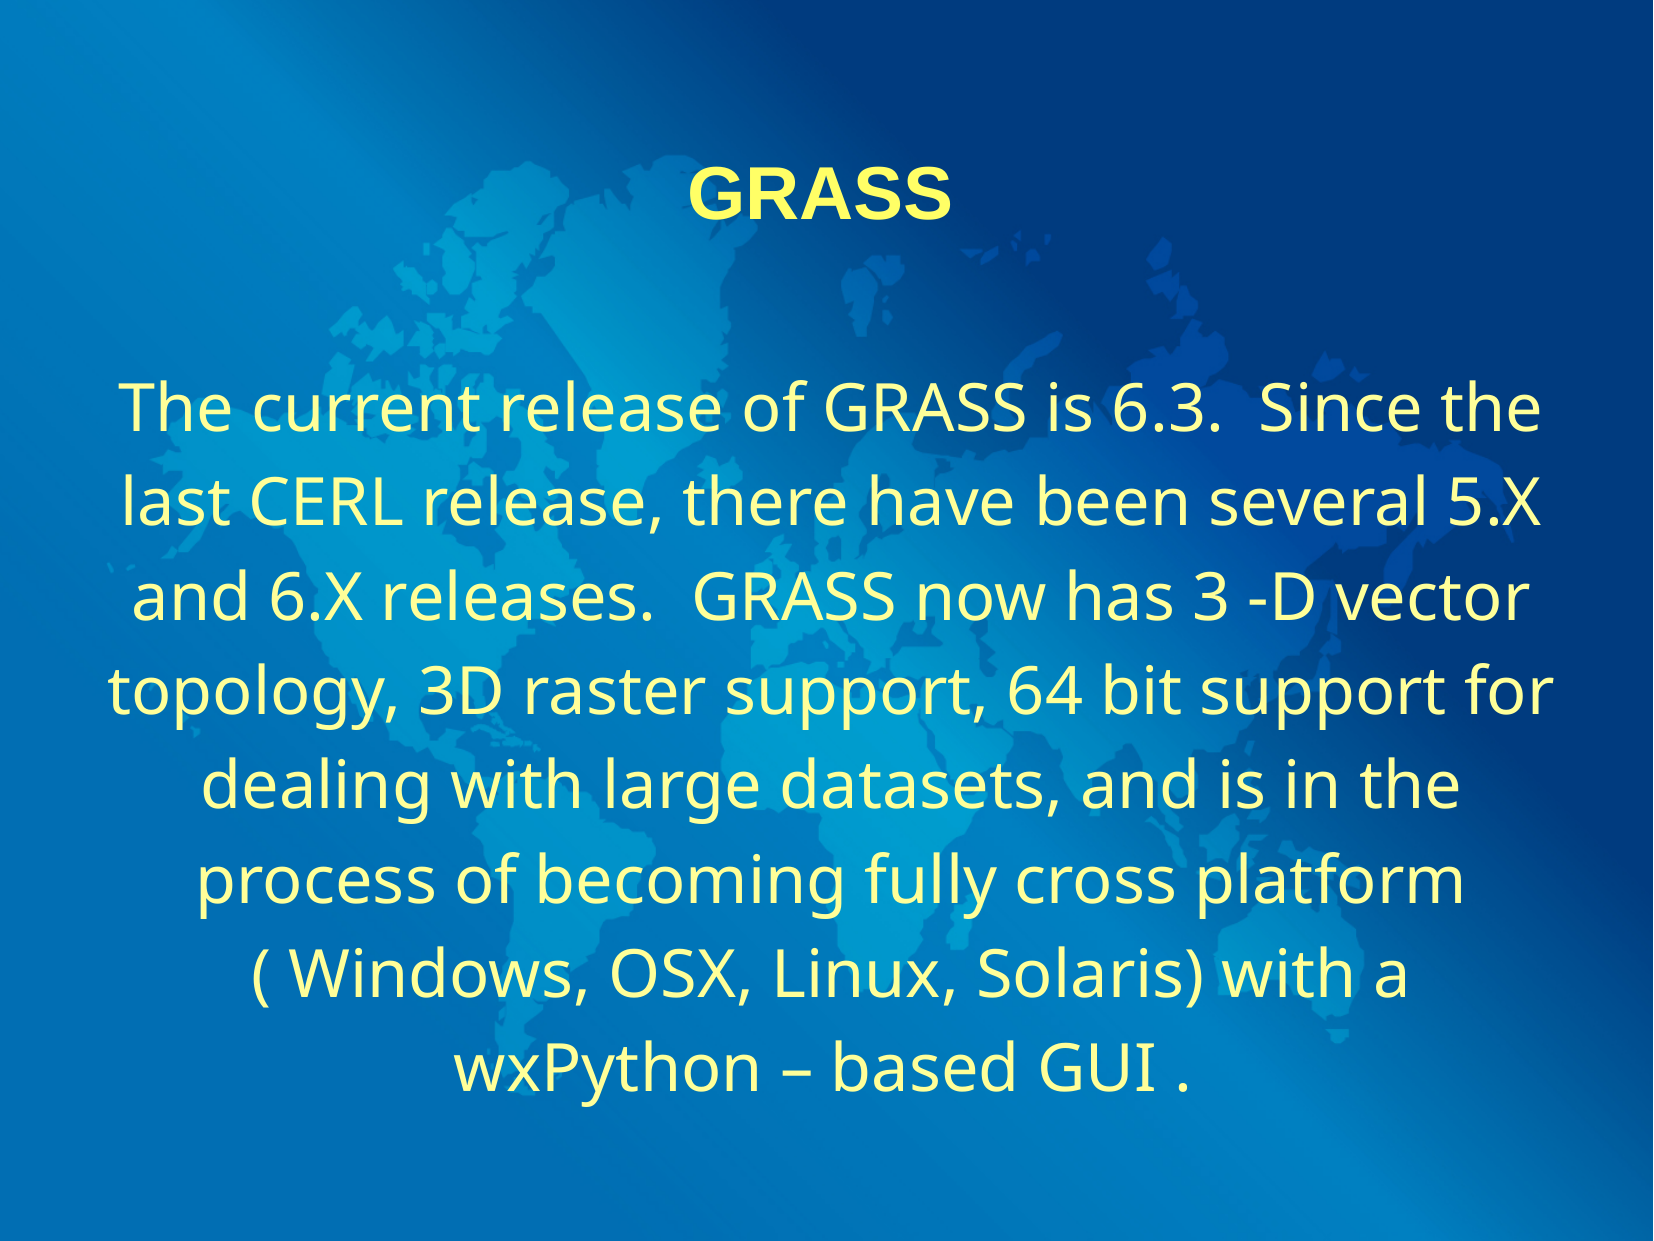

# GRASS
The current release of GRASS is 6.3. Since the last CERL release, there have been several 5.X and 6.X releases. GRASS now has 3 -D vector topology, 3D raster support, 64 bit support for dealing with large datasets, and is in the process of becoming fully cross platform ( Windows, OSX, Linux, Solaris) with a wxPython – based GUI .